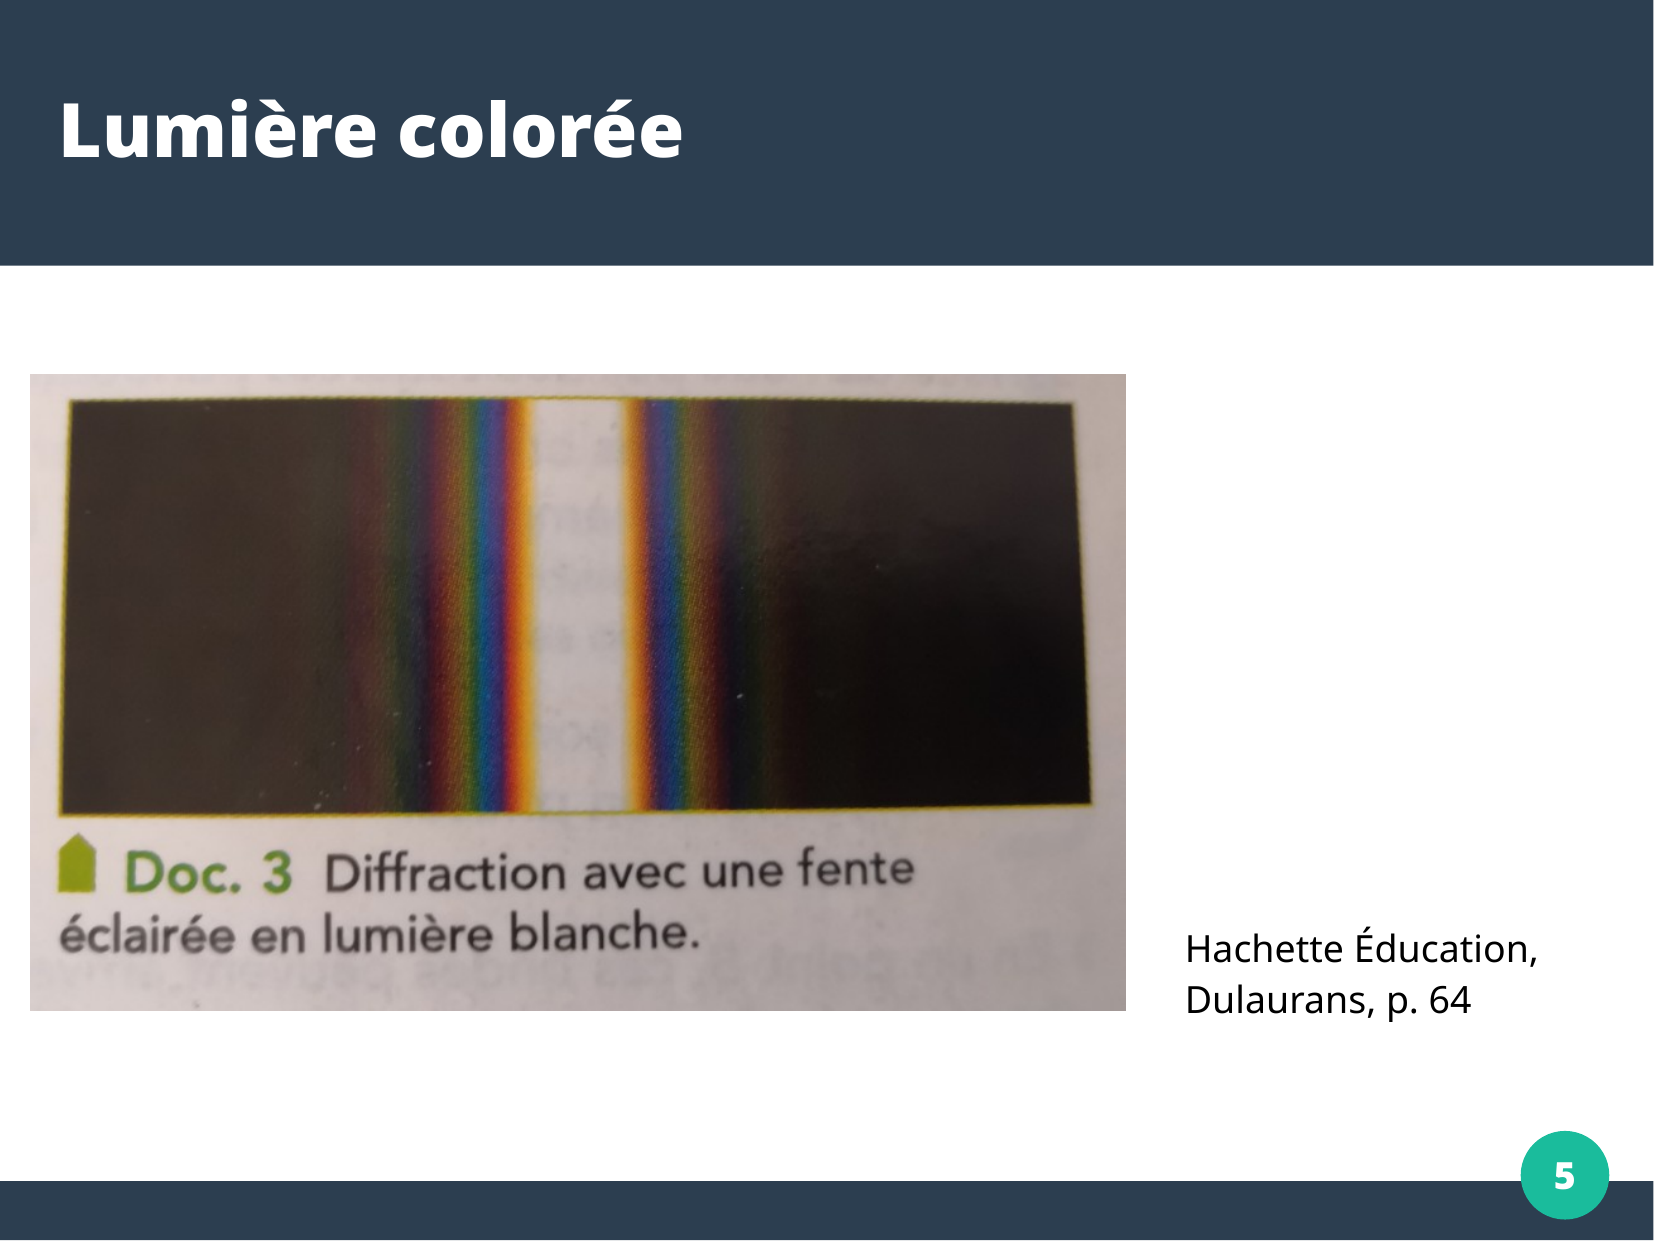

# Lumière colorée
Hachette Éducation,
Dulaurans, p. 64
5